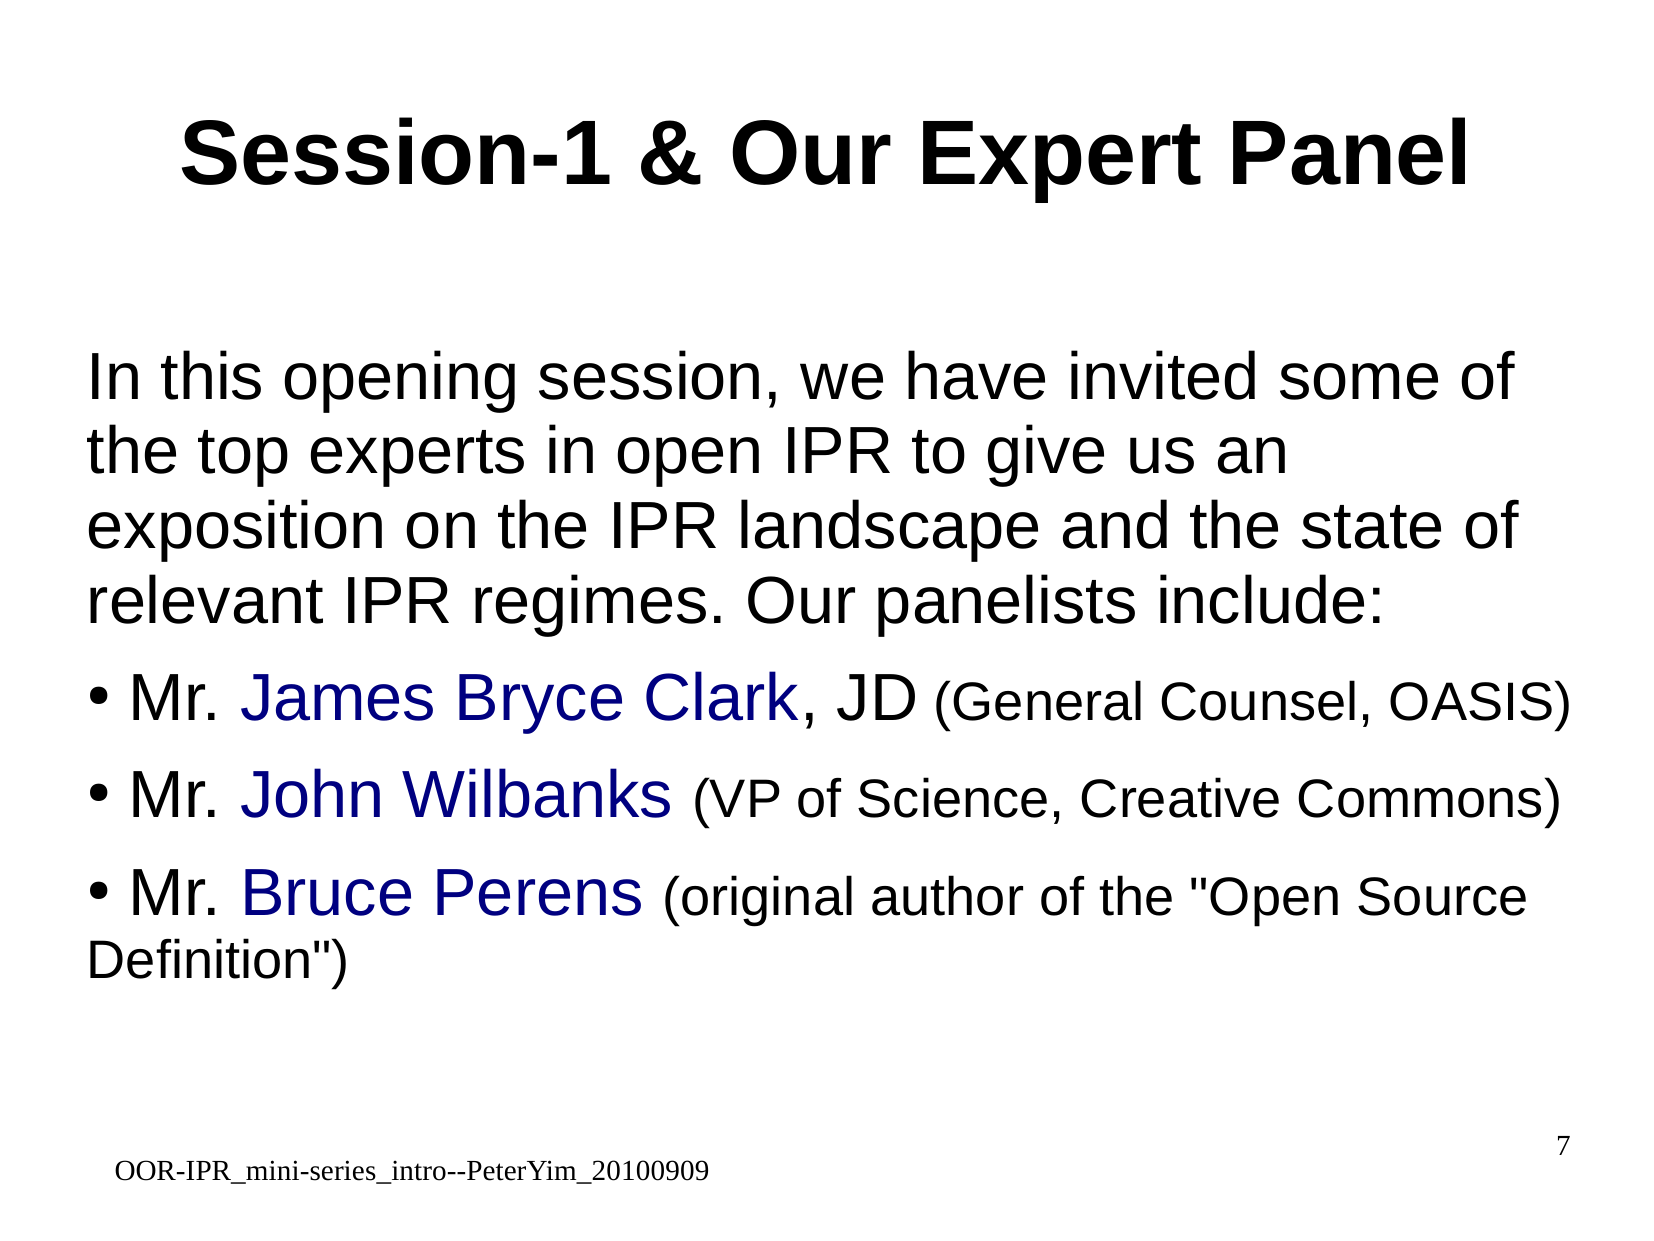

# Session-1 & Our Expert Panel
In this opening session, we have invited some of the top experts in open IPR to give us an exposition on the IPR landscape and the state of relevant IPR regimes. Our panelists include:
 Mr. James Bryce Clark, JD (General Counsel, OASIS)
 Mr. John Wilbanks (VP of Science, Creative Commons)
 Mr. Bruce Perens (original author of the "Open Source Definition")
7